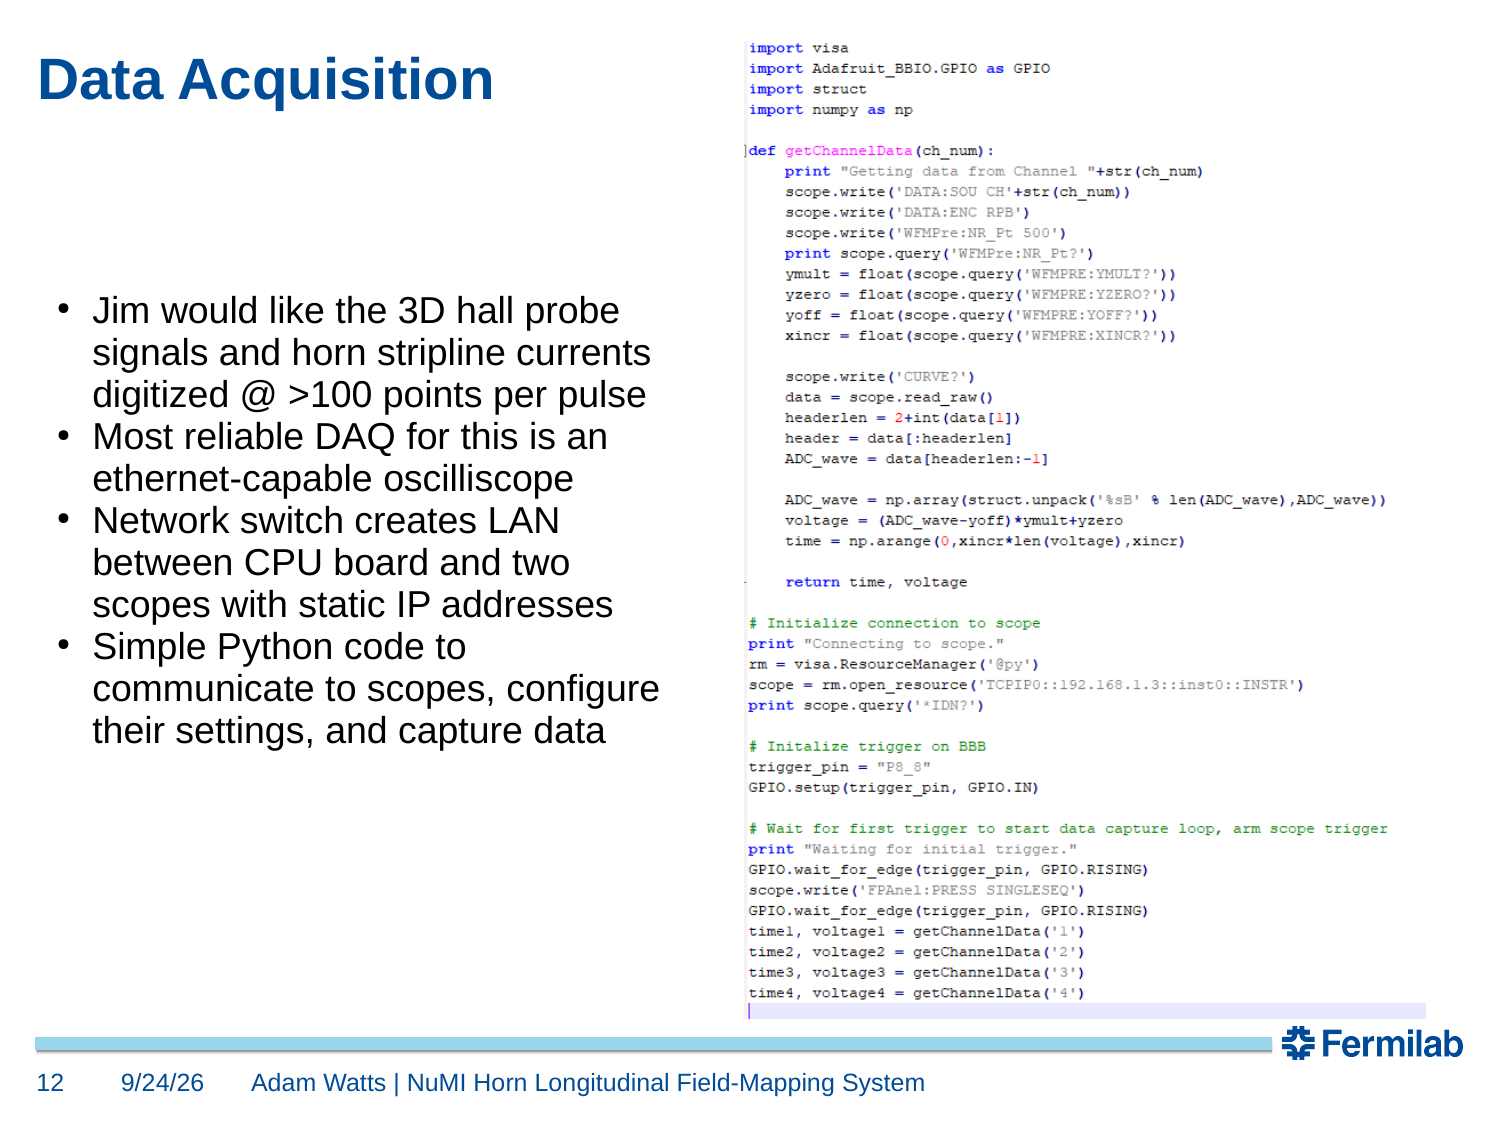

# Data Acquisition
Jim would like the 3D hall probe signals and horn stripline currents digitized @ >100 points per pulse
Most reliable DAQ for this is an ethernet-capable oscilliscope
Network switch creates LAN between CPU board and two scopes with static IP addresses
Simple Python code to communicate to scopes, configure their settings, and capture data
Adam Watts | NuMI Horn Longitudinal Field-Mapping System